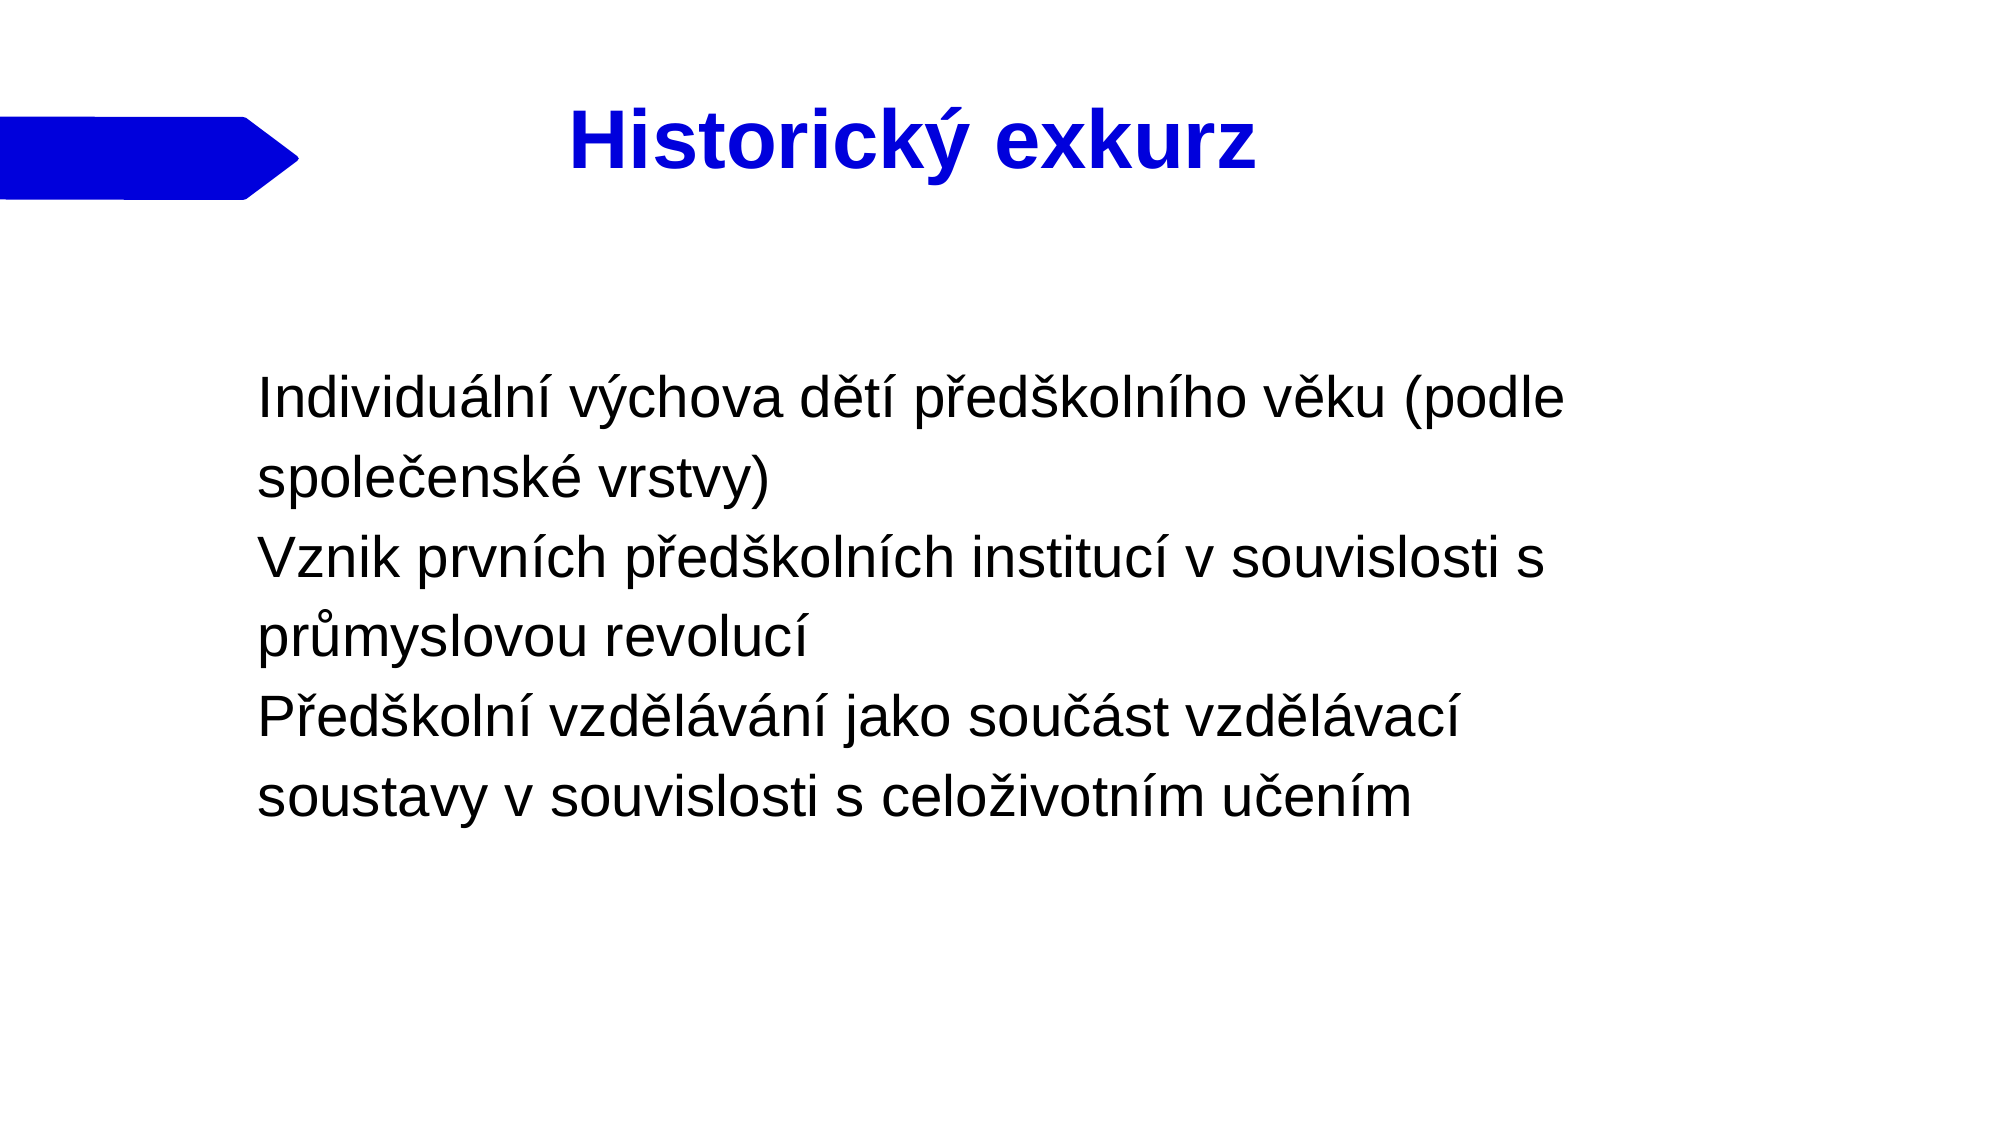

# Historický exkurz
Individuální výchova dětí předškolního věku (podle společenské vrstvy)
Vznik prvních předškolních institucí v souvislosti s průmyslovou revolucí
Předškolní vzdělávání jako součást vzdělávací soustavy v souvislosti s celoživotním učením